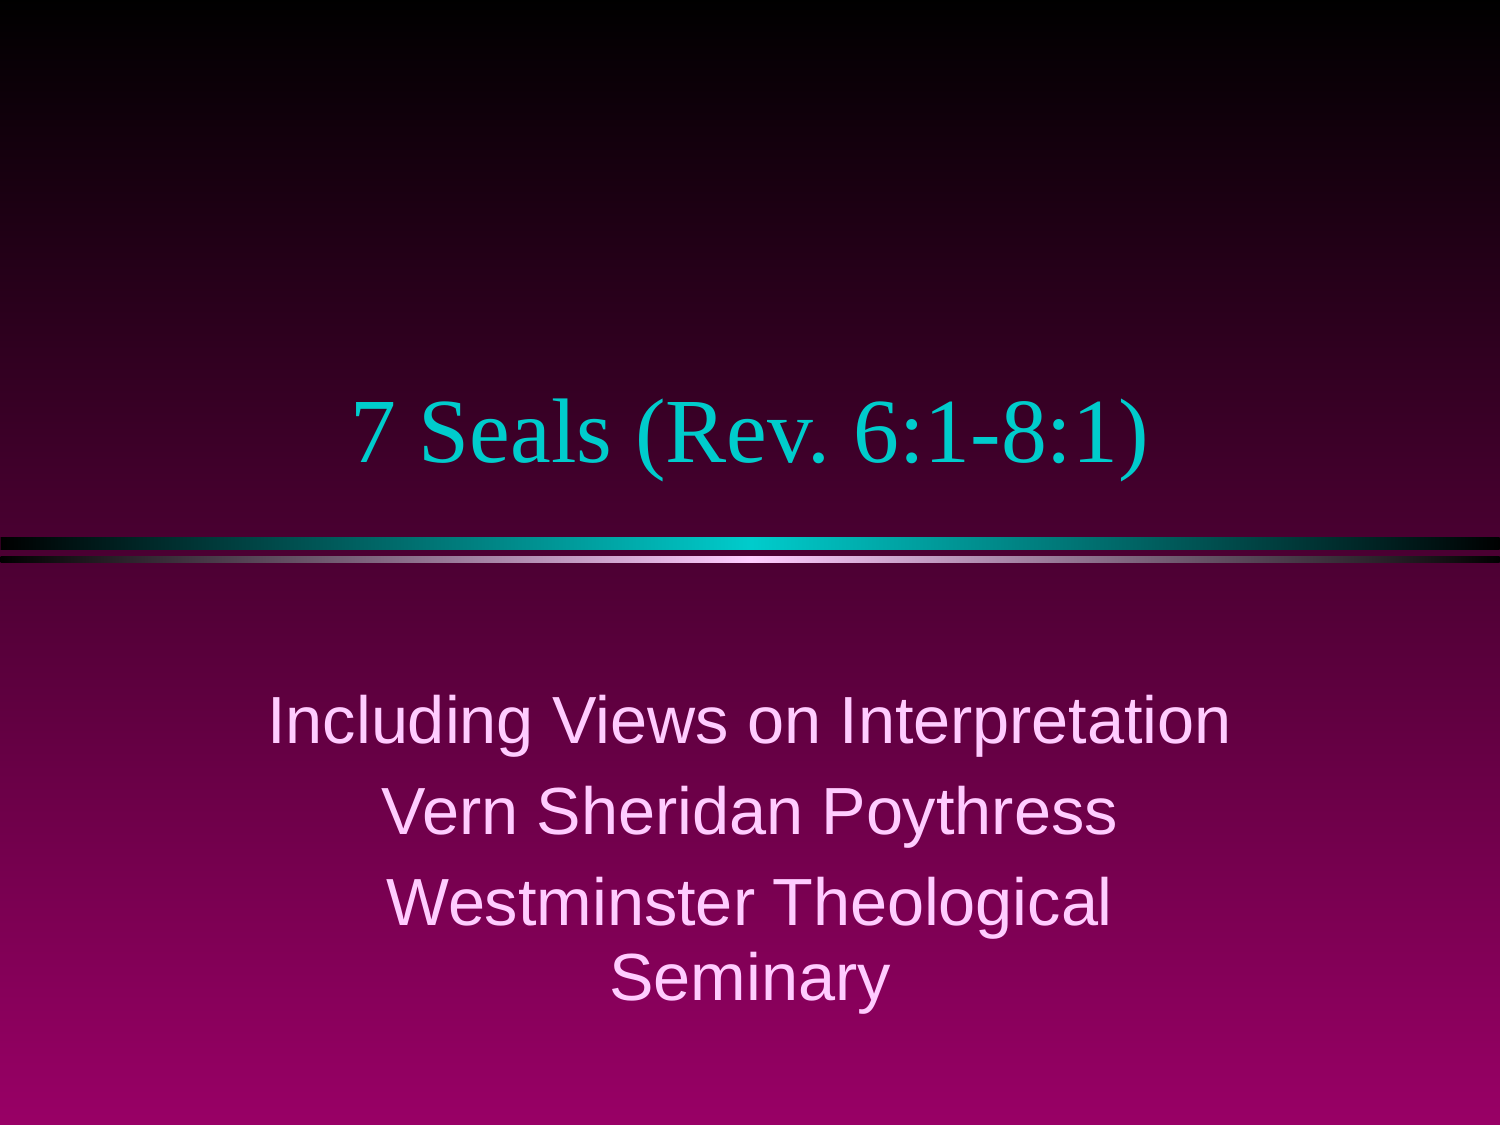

# 7 Seals (Rev. 6:1-8:1)
Including Views on Interpretation
Vern Sheridan Poythress
Westminster Theological Seminary